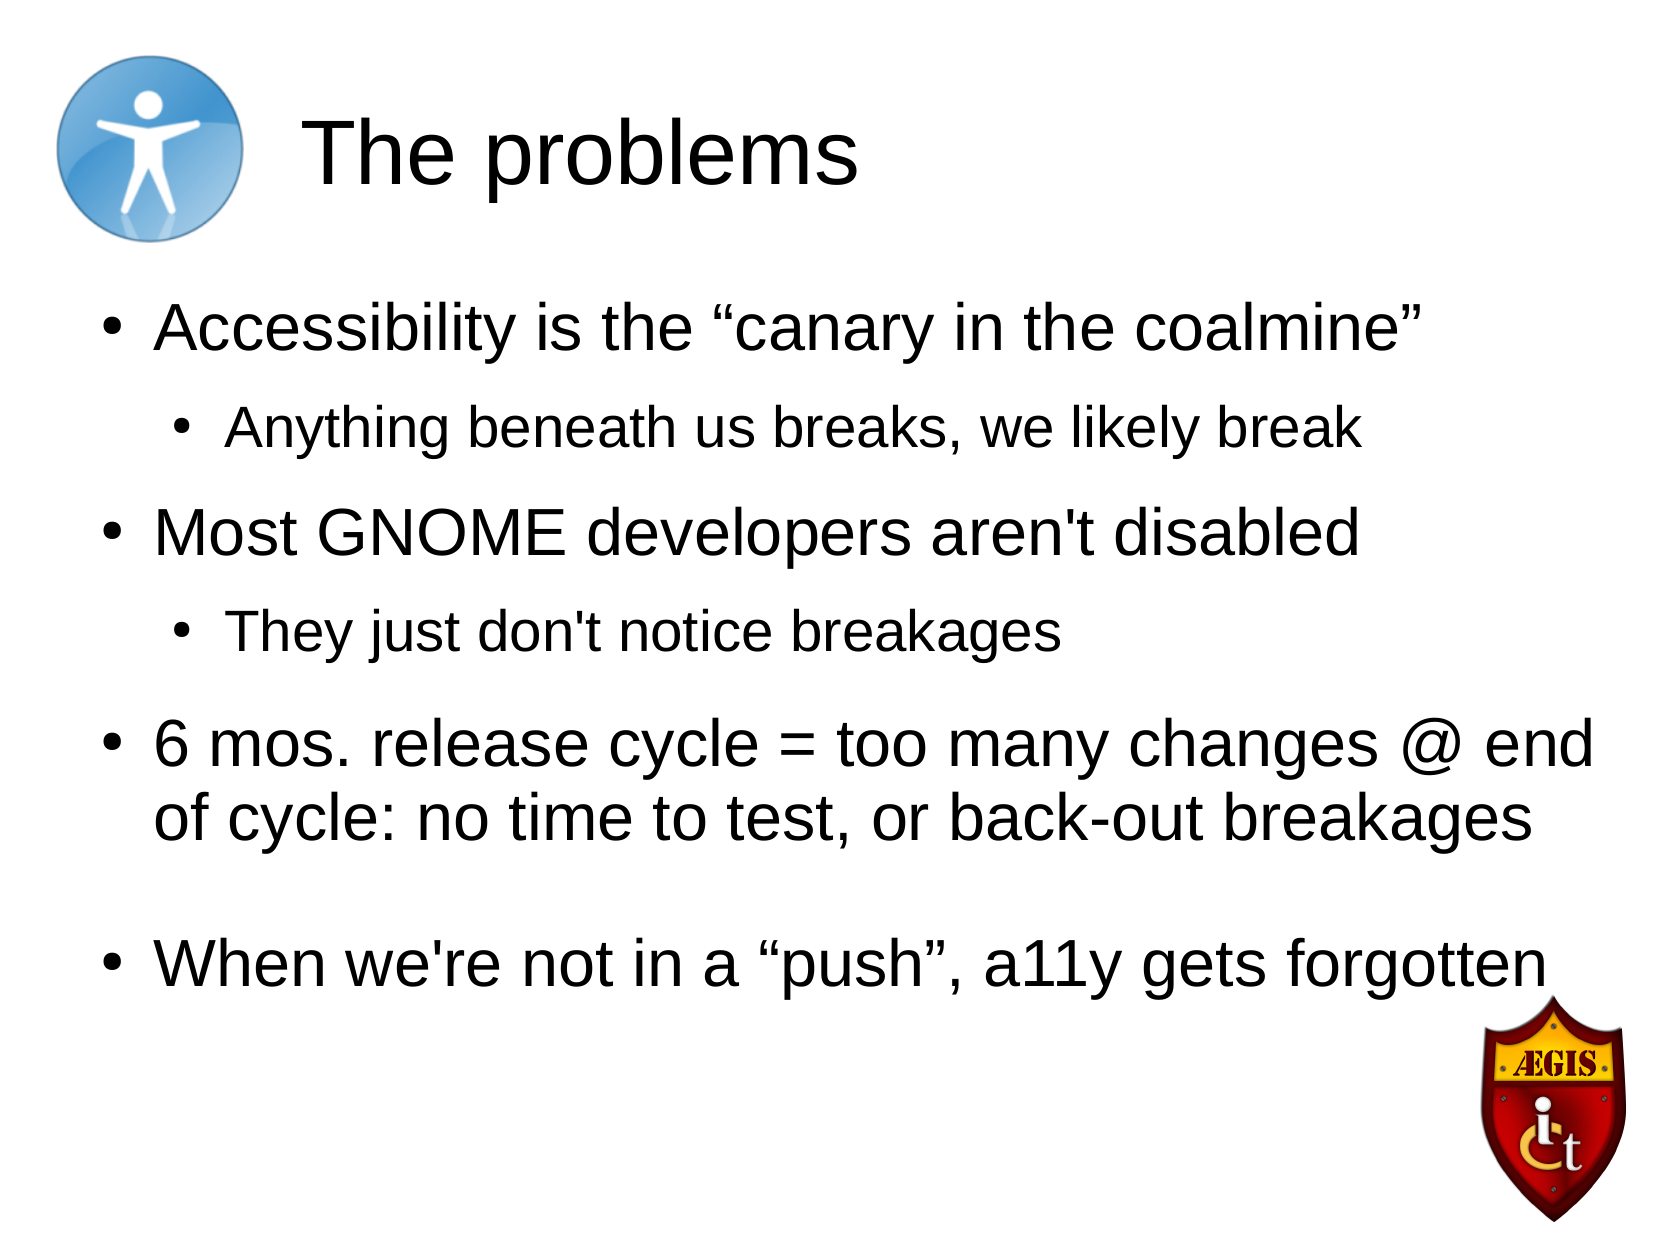

# The problems
Accessibility is the “canary in the coalmine”
Anything beneath us breaks, we likely break
Most GNOME developers aren't disabled
They just don't notice breakages
6 mos. release cycle = too many changes @ end of cycle: no time to test, or back-out breakages
When we're not in a “push”, a11y gets forgotten